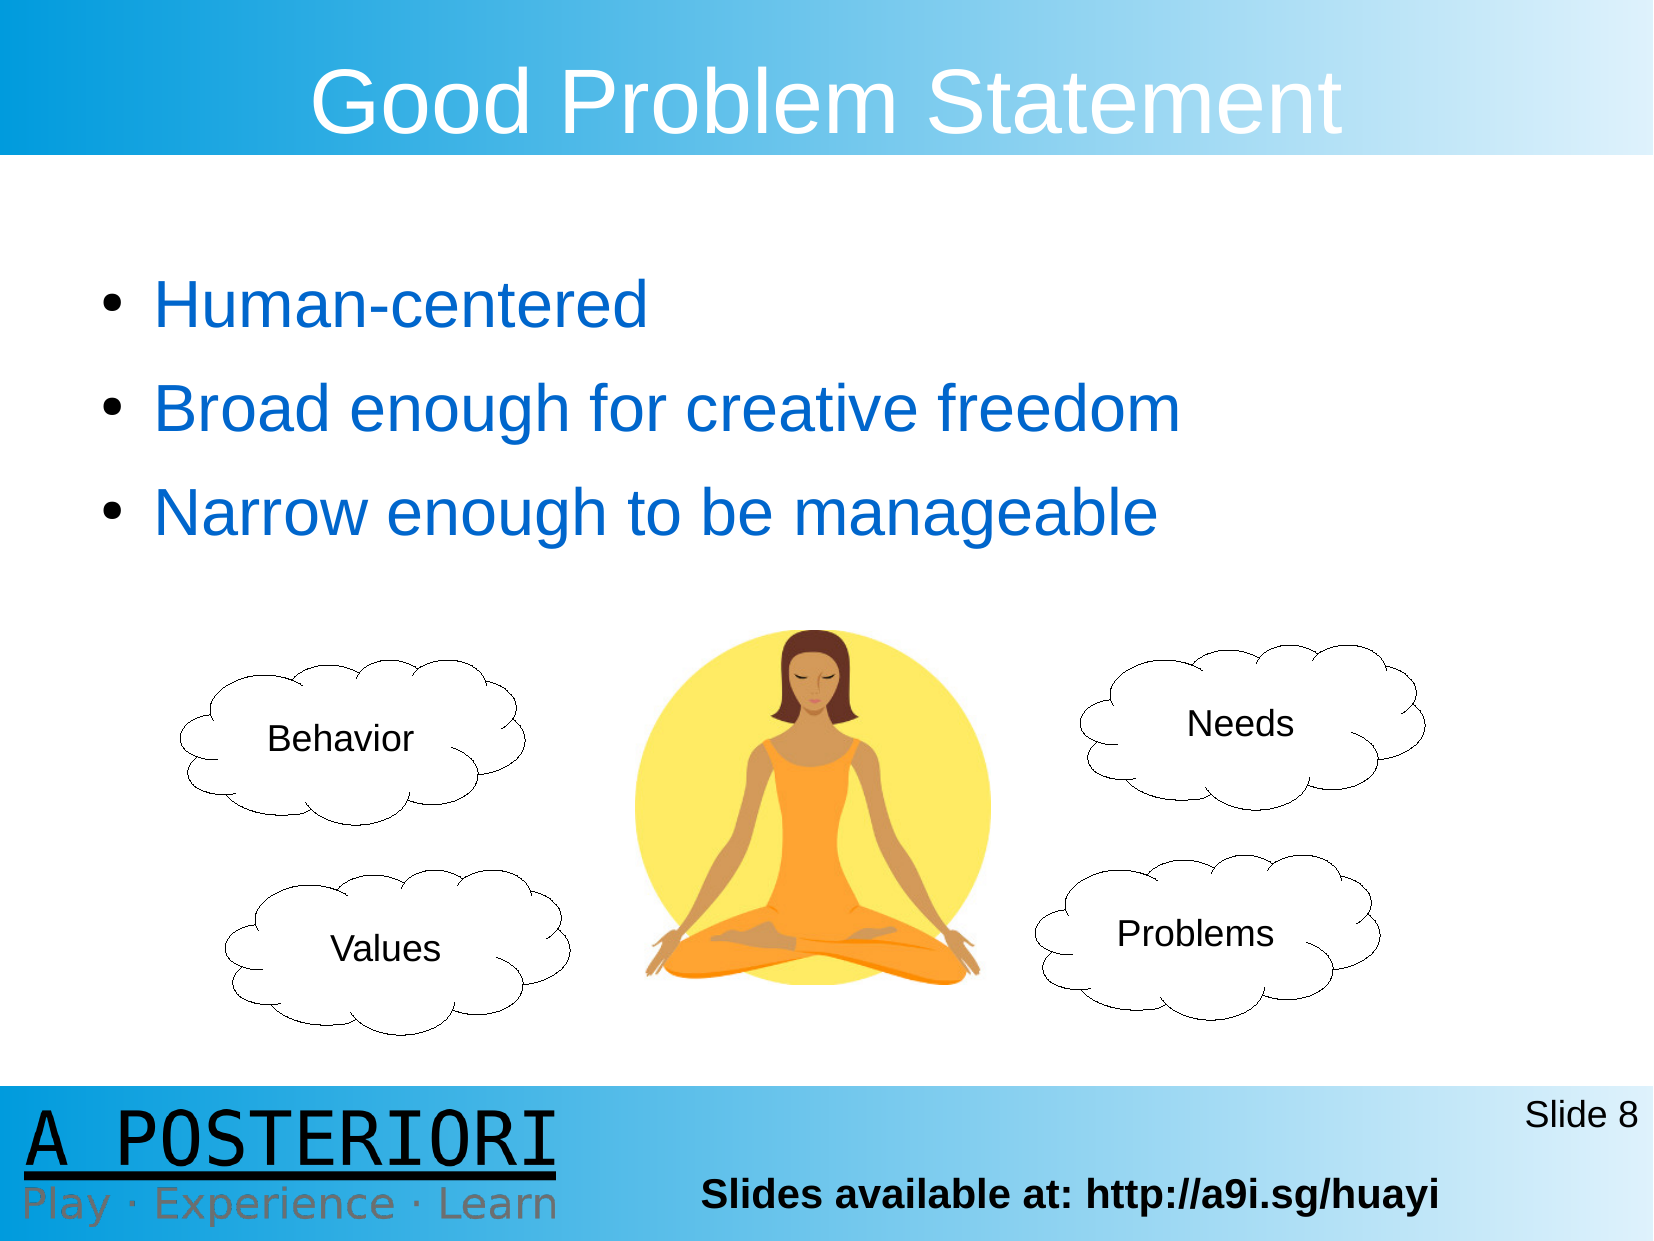

# Good Problem Statement
Human-centered
Broad enough for creative freedom
Narrow enough to be manageable
Needs
Behavior
Problems
Values